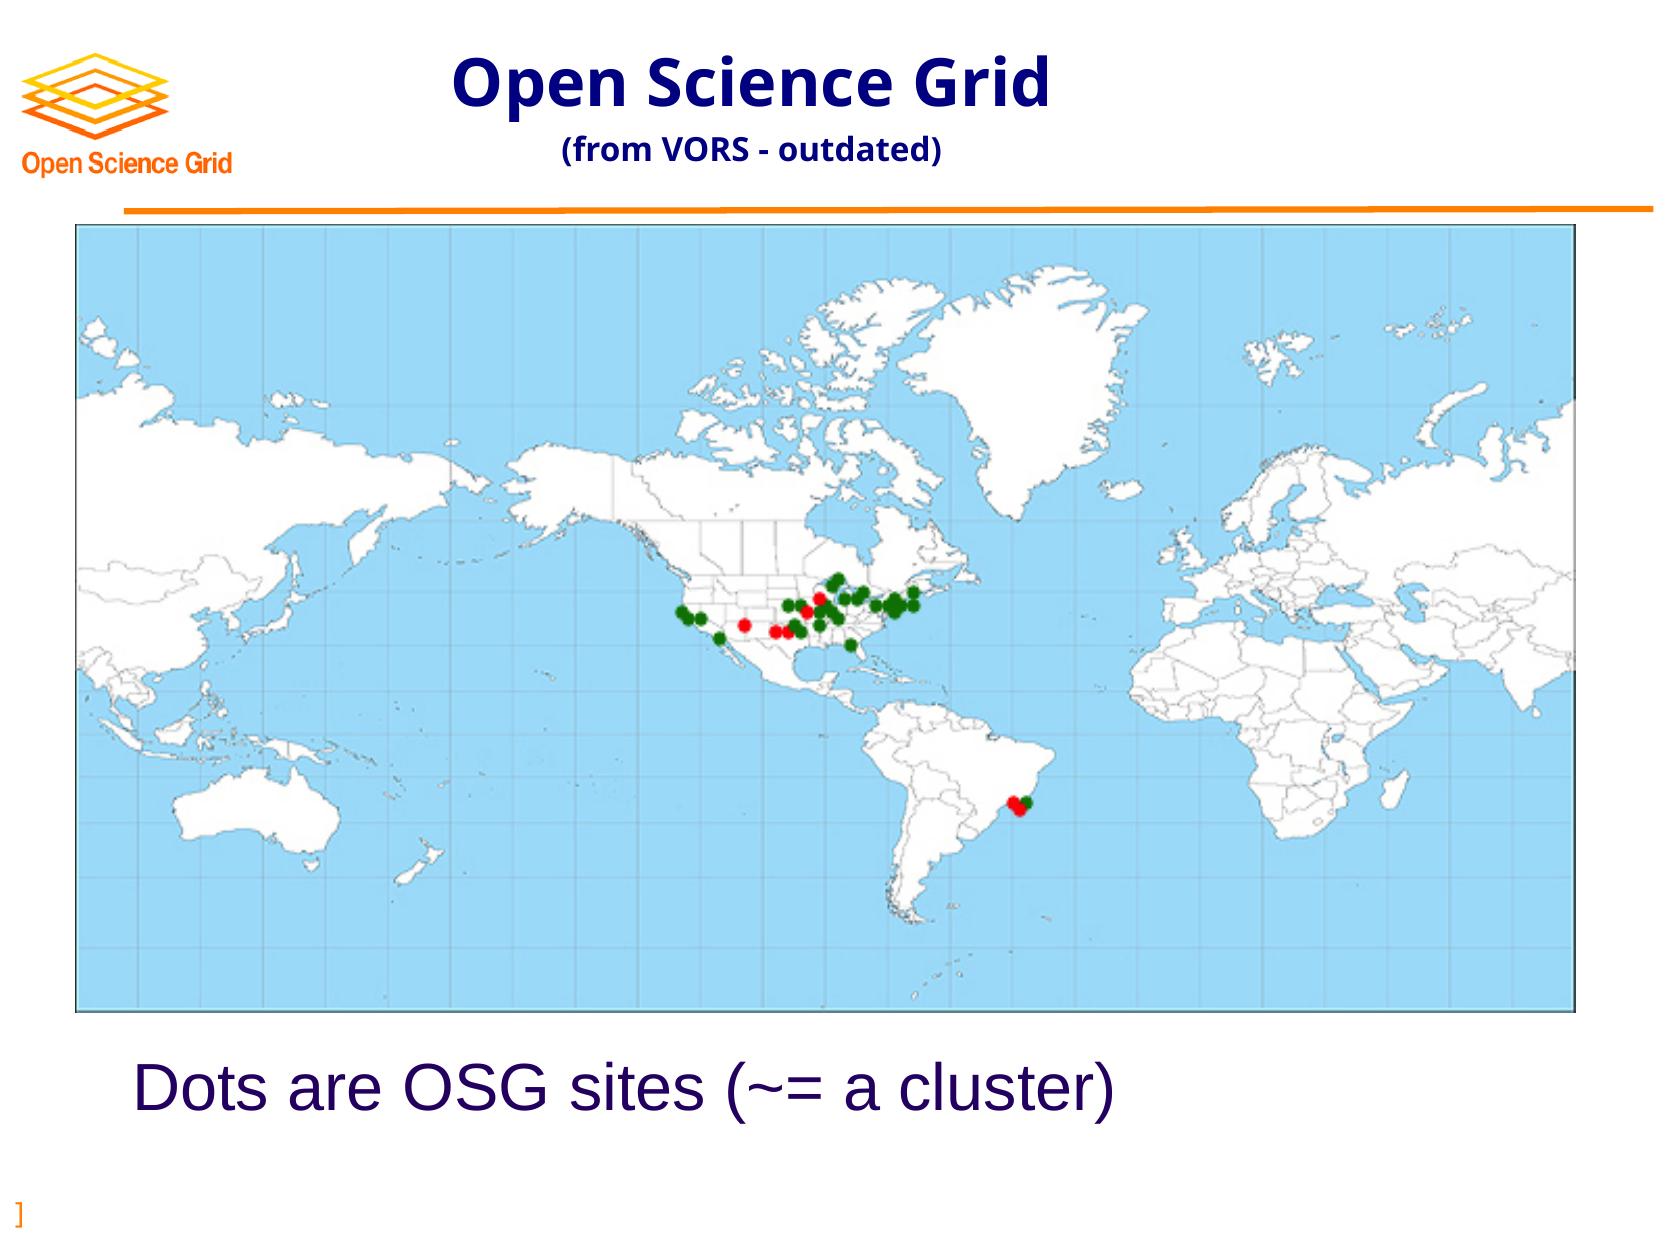

# Open Science Grid (from VORS - outdated)
Dots are OSG sites (~= a cluster)